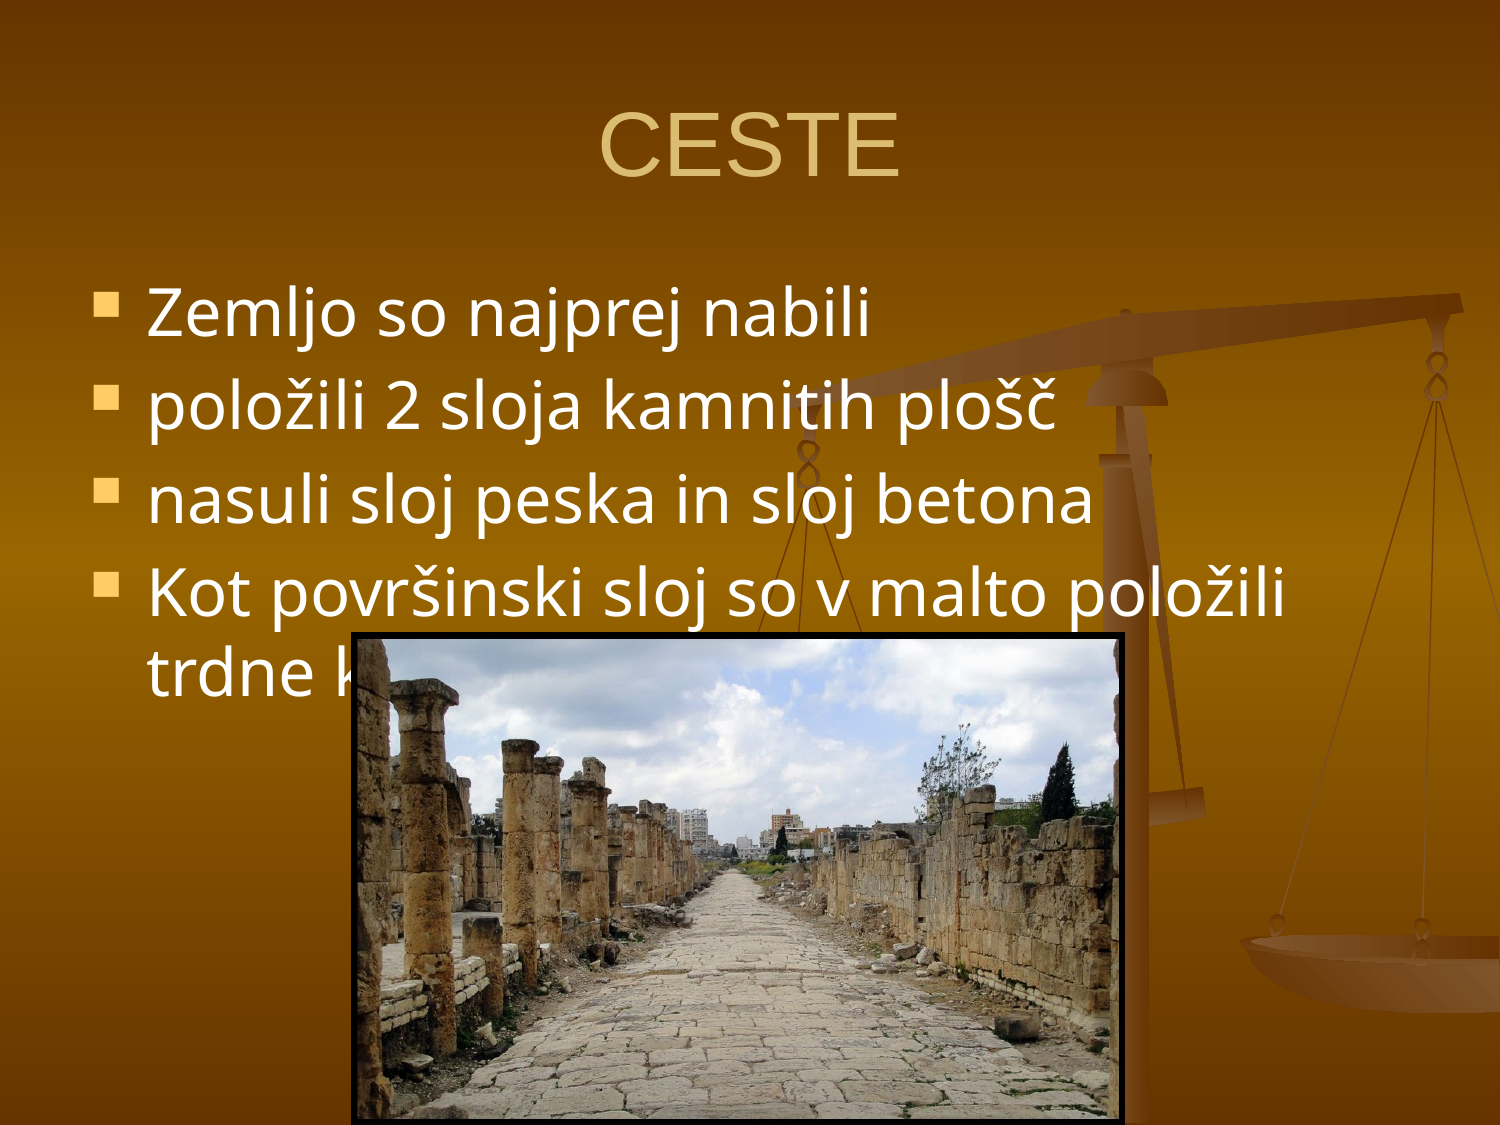

# CESTE
Zemljo so najprej nabili
položili 2 sloja kamnitih plošč
nasuli sloj peska in sloj betona
Kot površinski sloj so v malto položili trdne kamne